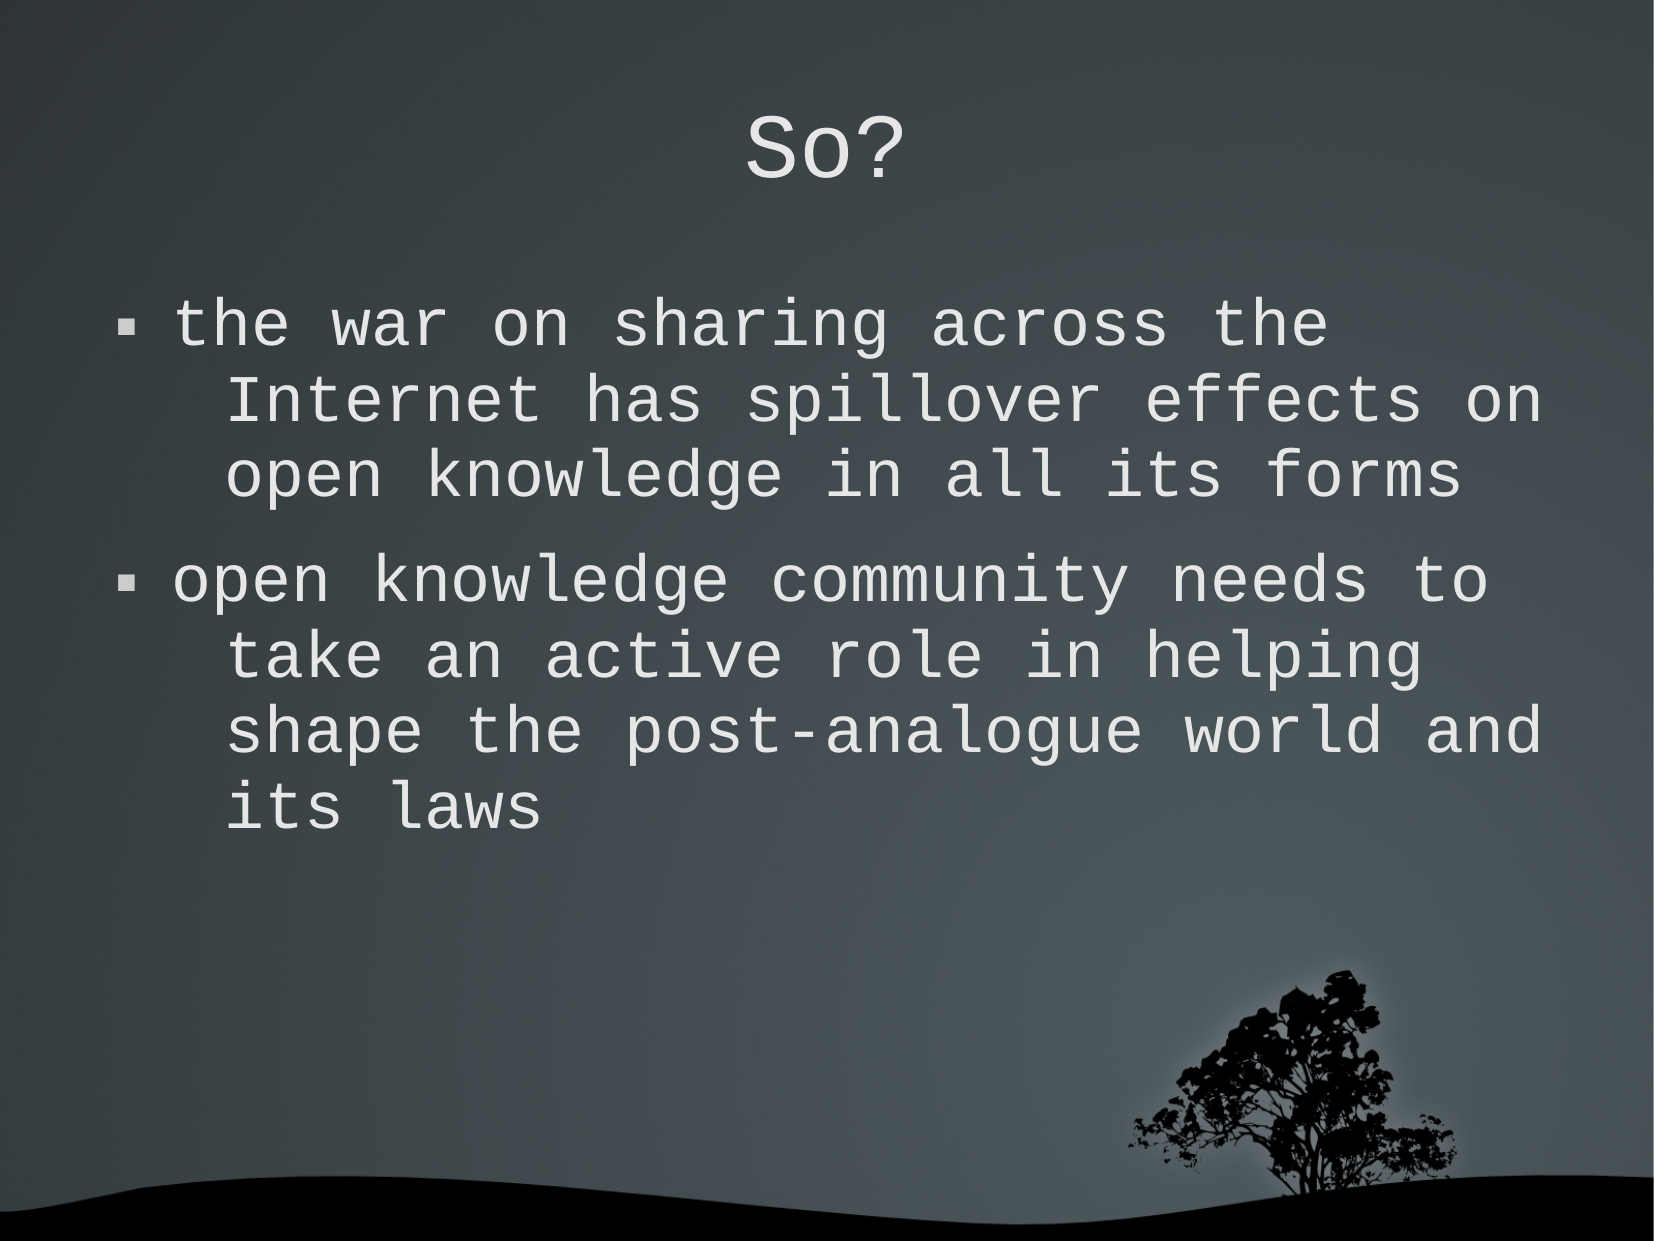

# So?
the war on sharing across the Internet has spillover effects on open knowledge in all its forms
open knowledge community needs to take an active role in helping shape the post-analogue world and its laws